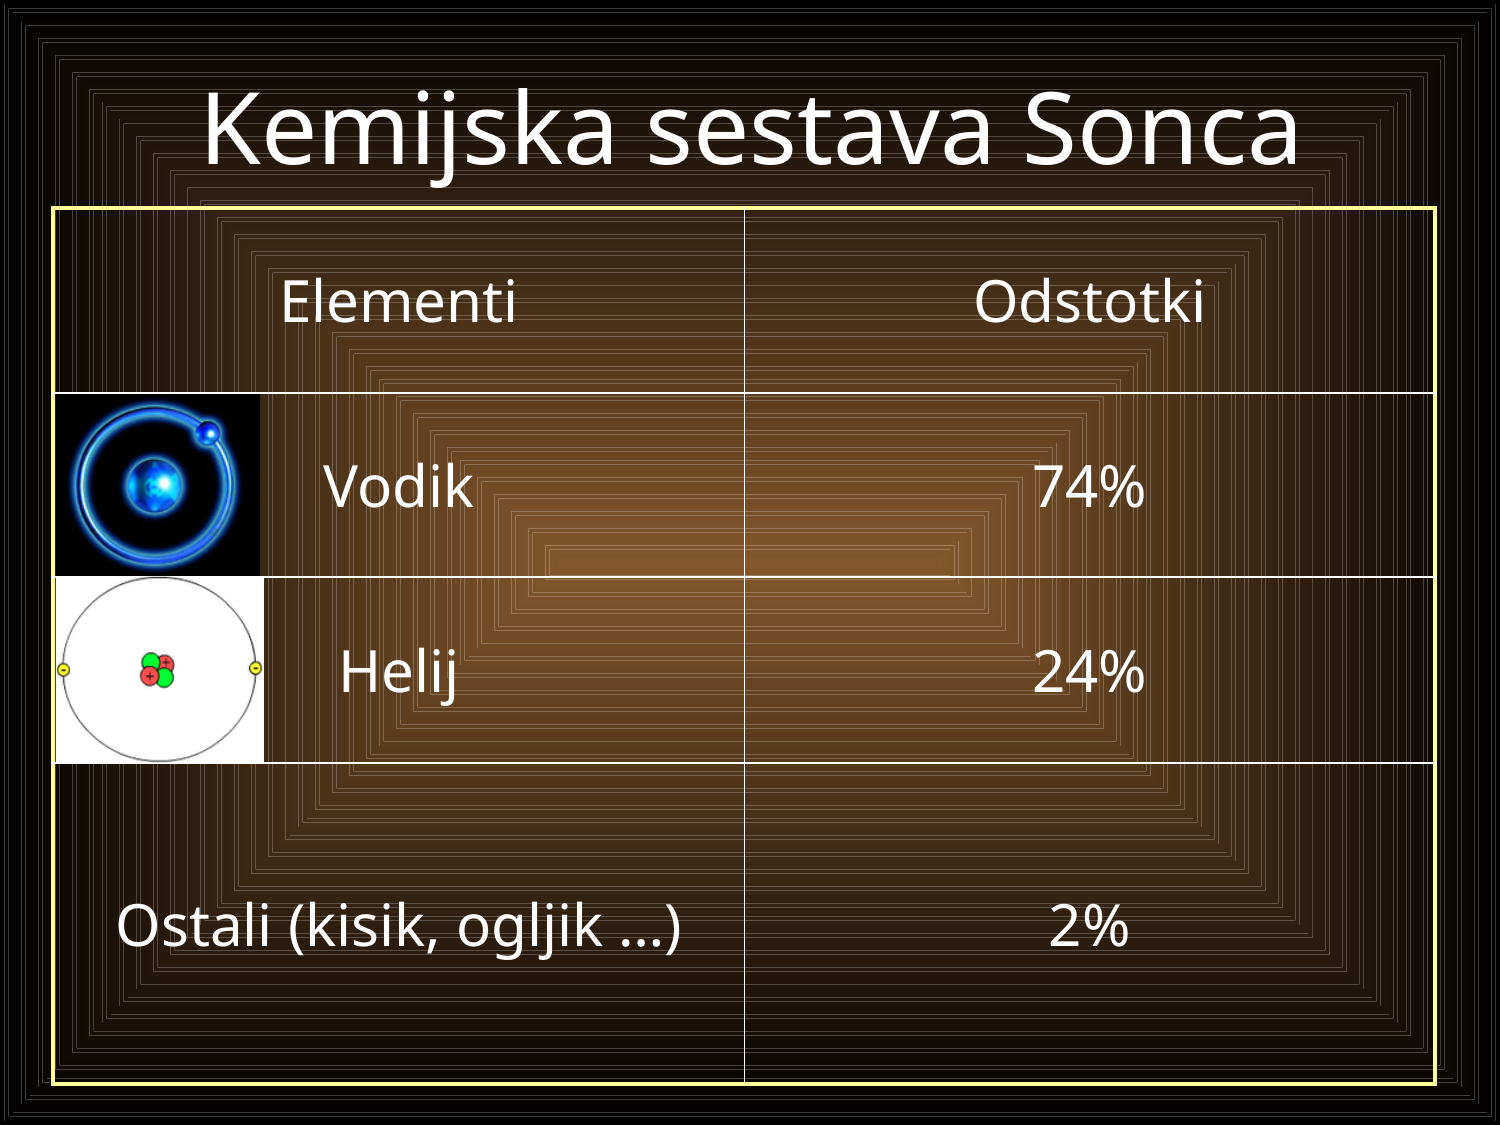

# Kemijska sestava Sonca
| Elementi | Odstotki |
| --- | --- |
| Vodik | 74% |
| Helij | 24% |
| Ostali (kisik, ogljik …) | 2% |